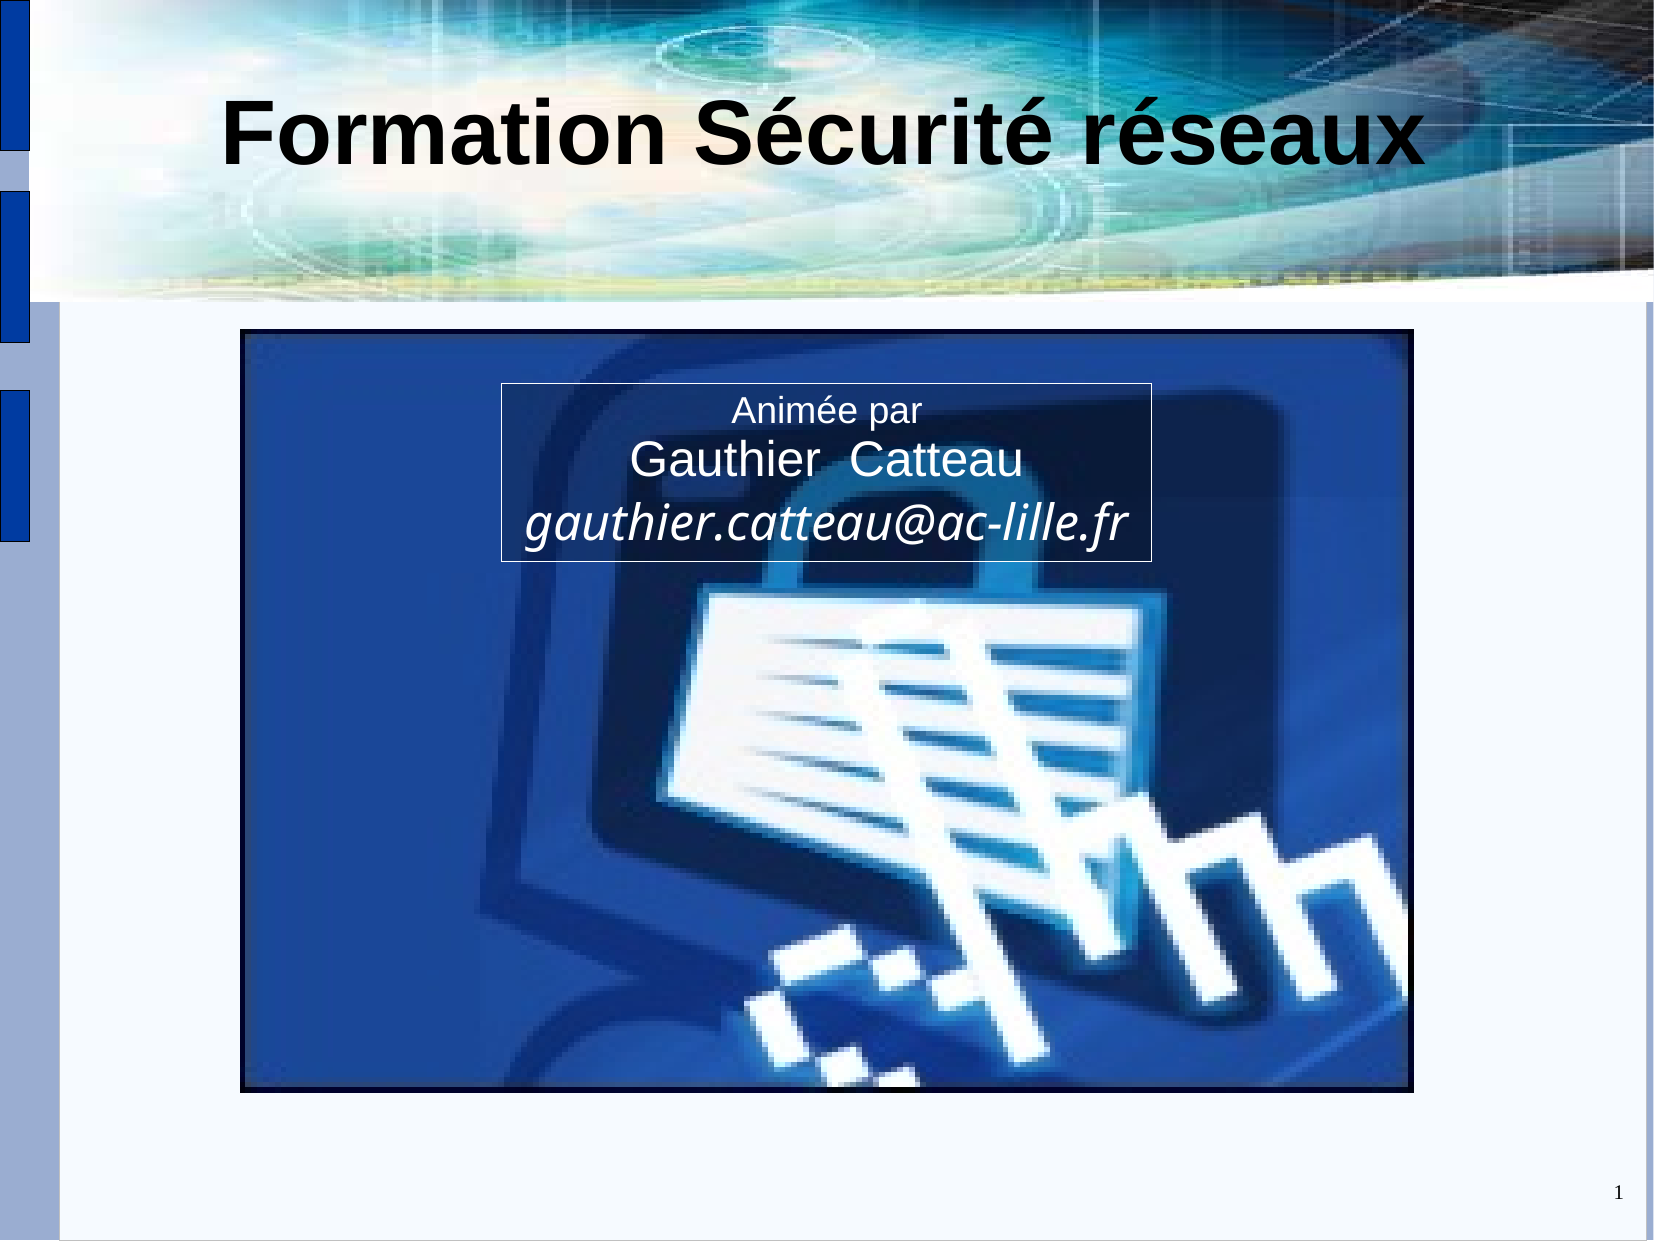

# Formation Sécurité réseaux
Animée par
Gauthier Catteau
gauthier.catteau@ac-lille.fr